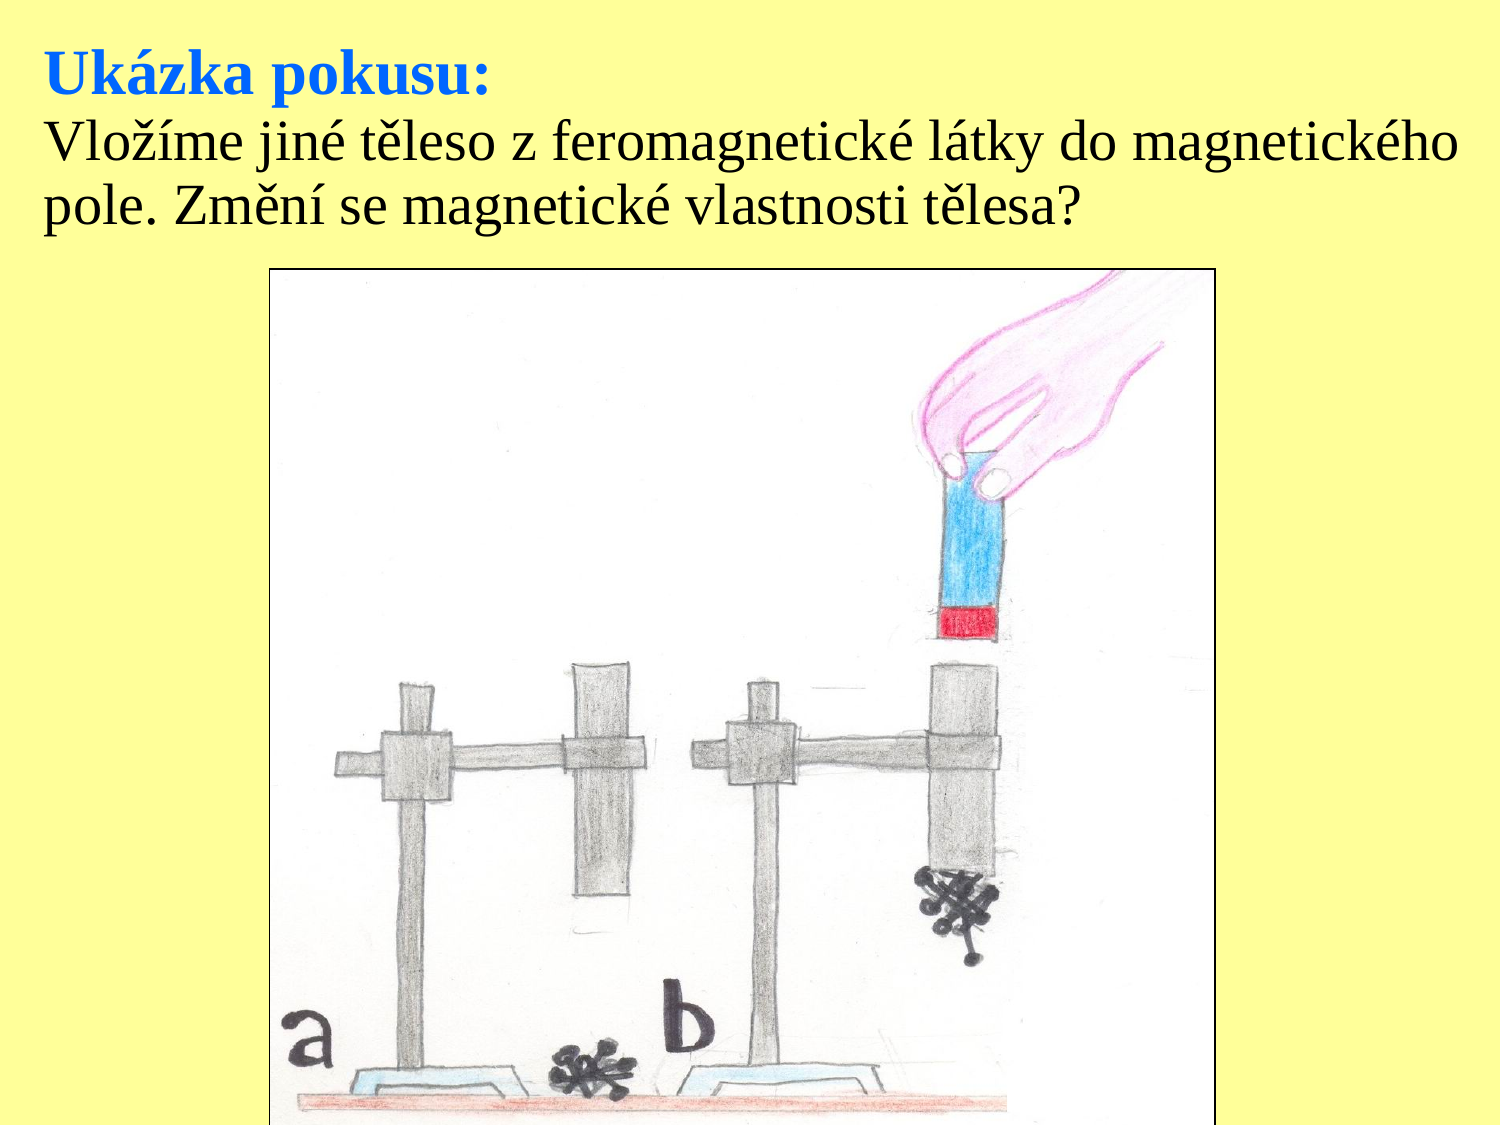

Ukázka pokusu:
Vložíme jiné těleso z feromagnetické látky do magnetického
pole. Změní se magnetické vlastnosti tělesa?